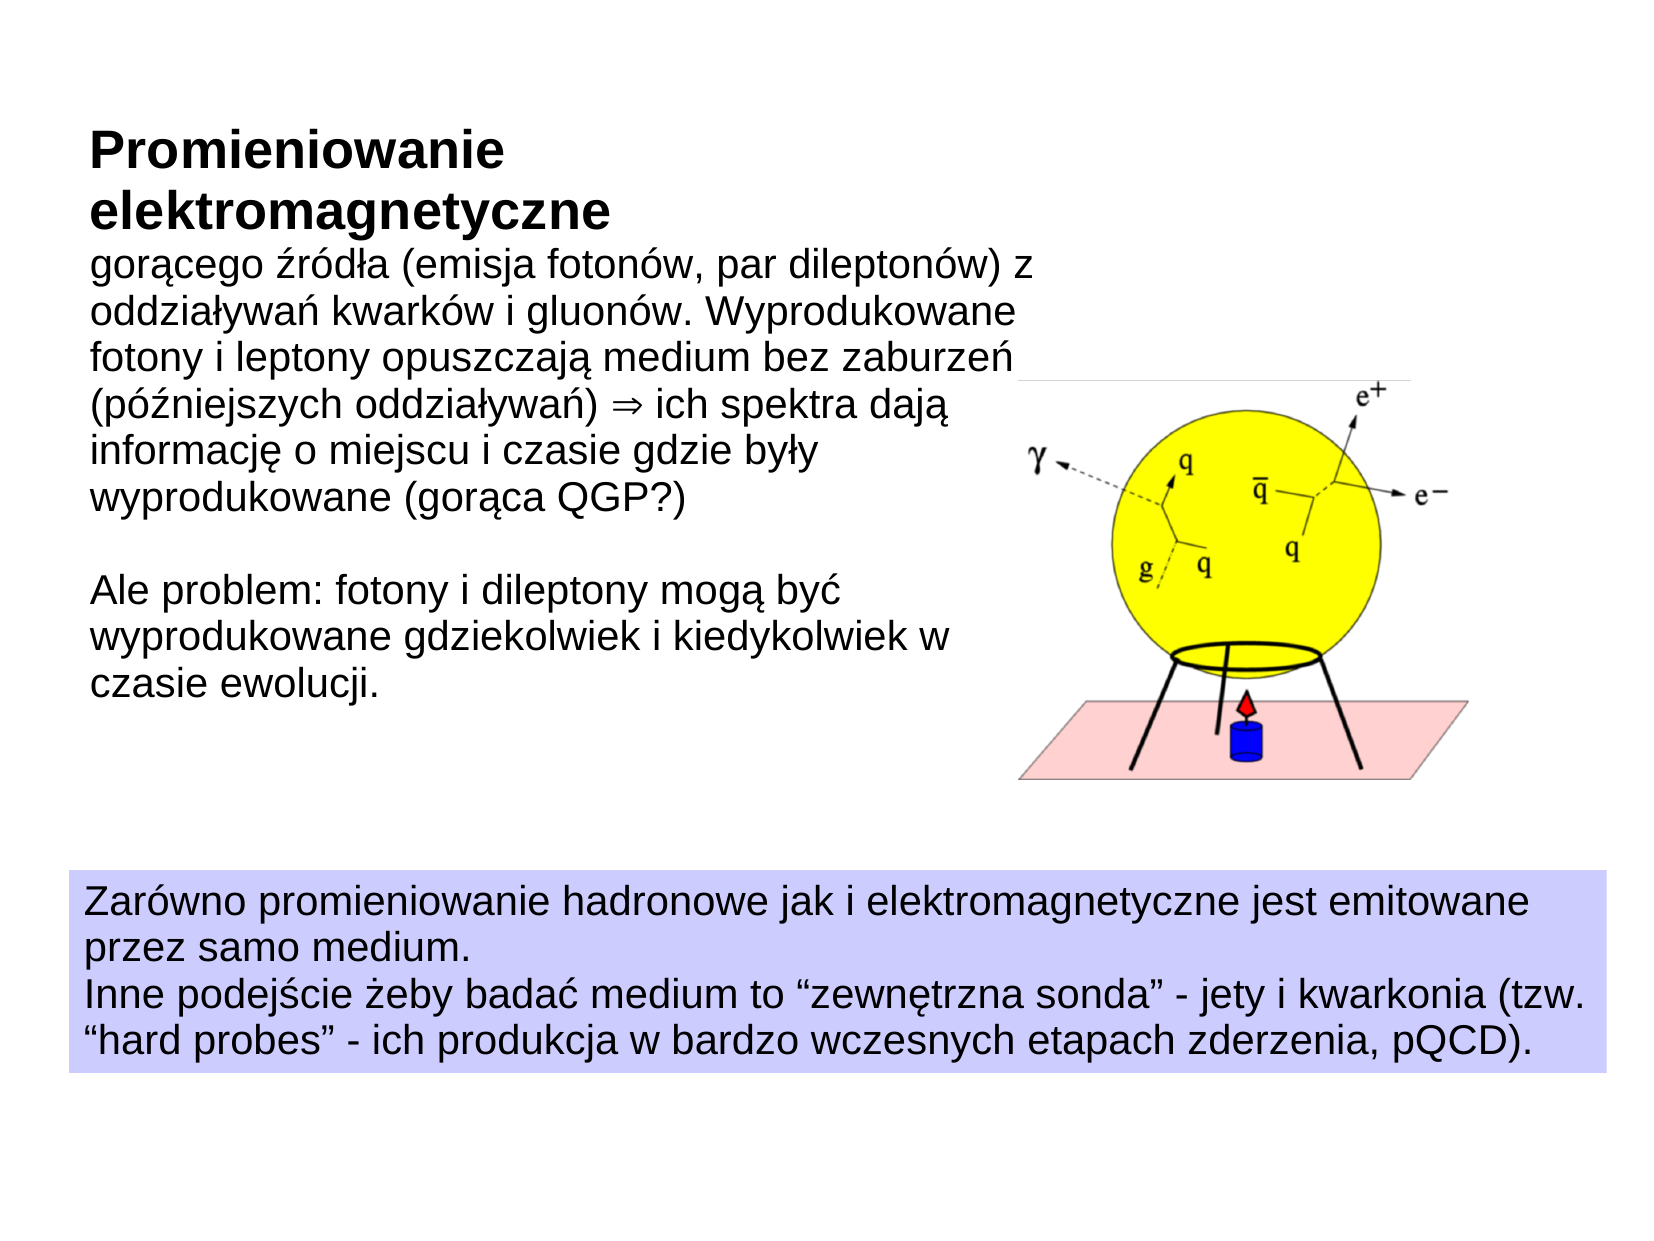

Promieniowanie elektromagnetyczne
gorącego źródła (emisja fotonów, par dileptonów) z oddziaływań kwarków i gluonów. Wyprodukowane fotony i leptony opuszczają medium bez zaburzeń (późniejszych oddziaływań)  ich spektra dają informację o miejscu i czasie gdzie były wyprodukowane (gorąca QGP?)
Ale problem: fotony i dileptony mogą być wyprodukowane gdziekolwiek i kiedykolwiek w czasie ewolucji.
Zarówno promieniowanie hadronowe jak i elektromagnetyczne jest emitowane przez samo medium.
Inne podejście żeby badać medium to “zewnętrzna sonda” - jety i kwarkonia (tzw. “hard probes” - ich produkcja w bardzo wczesnych etapach zderzenia, pQCD).